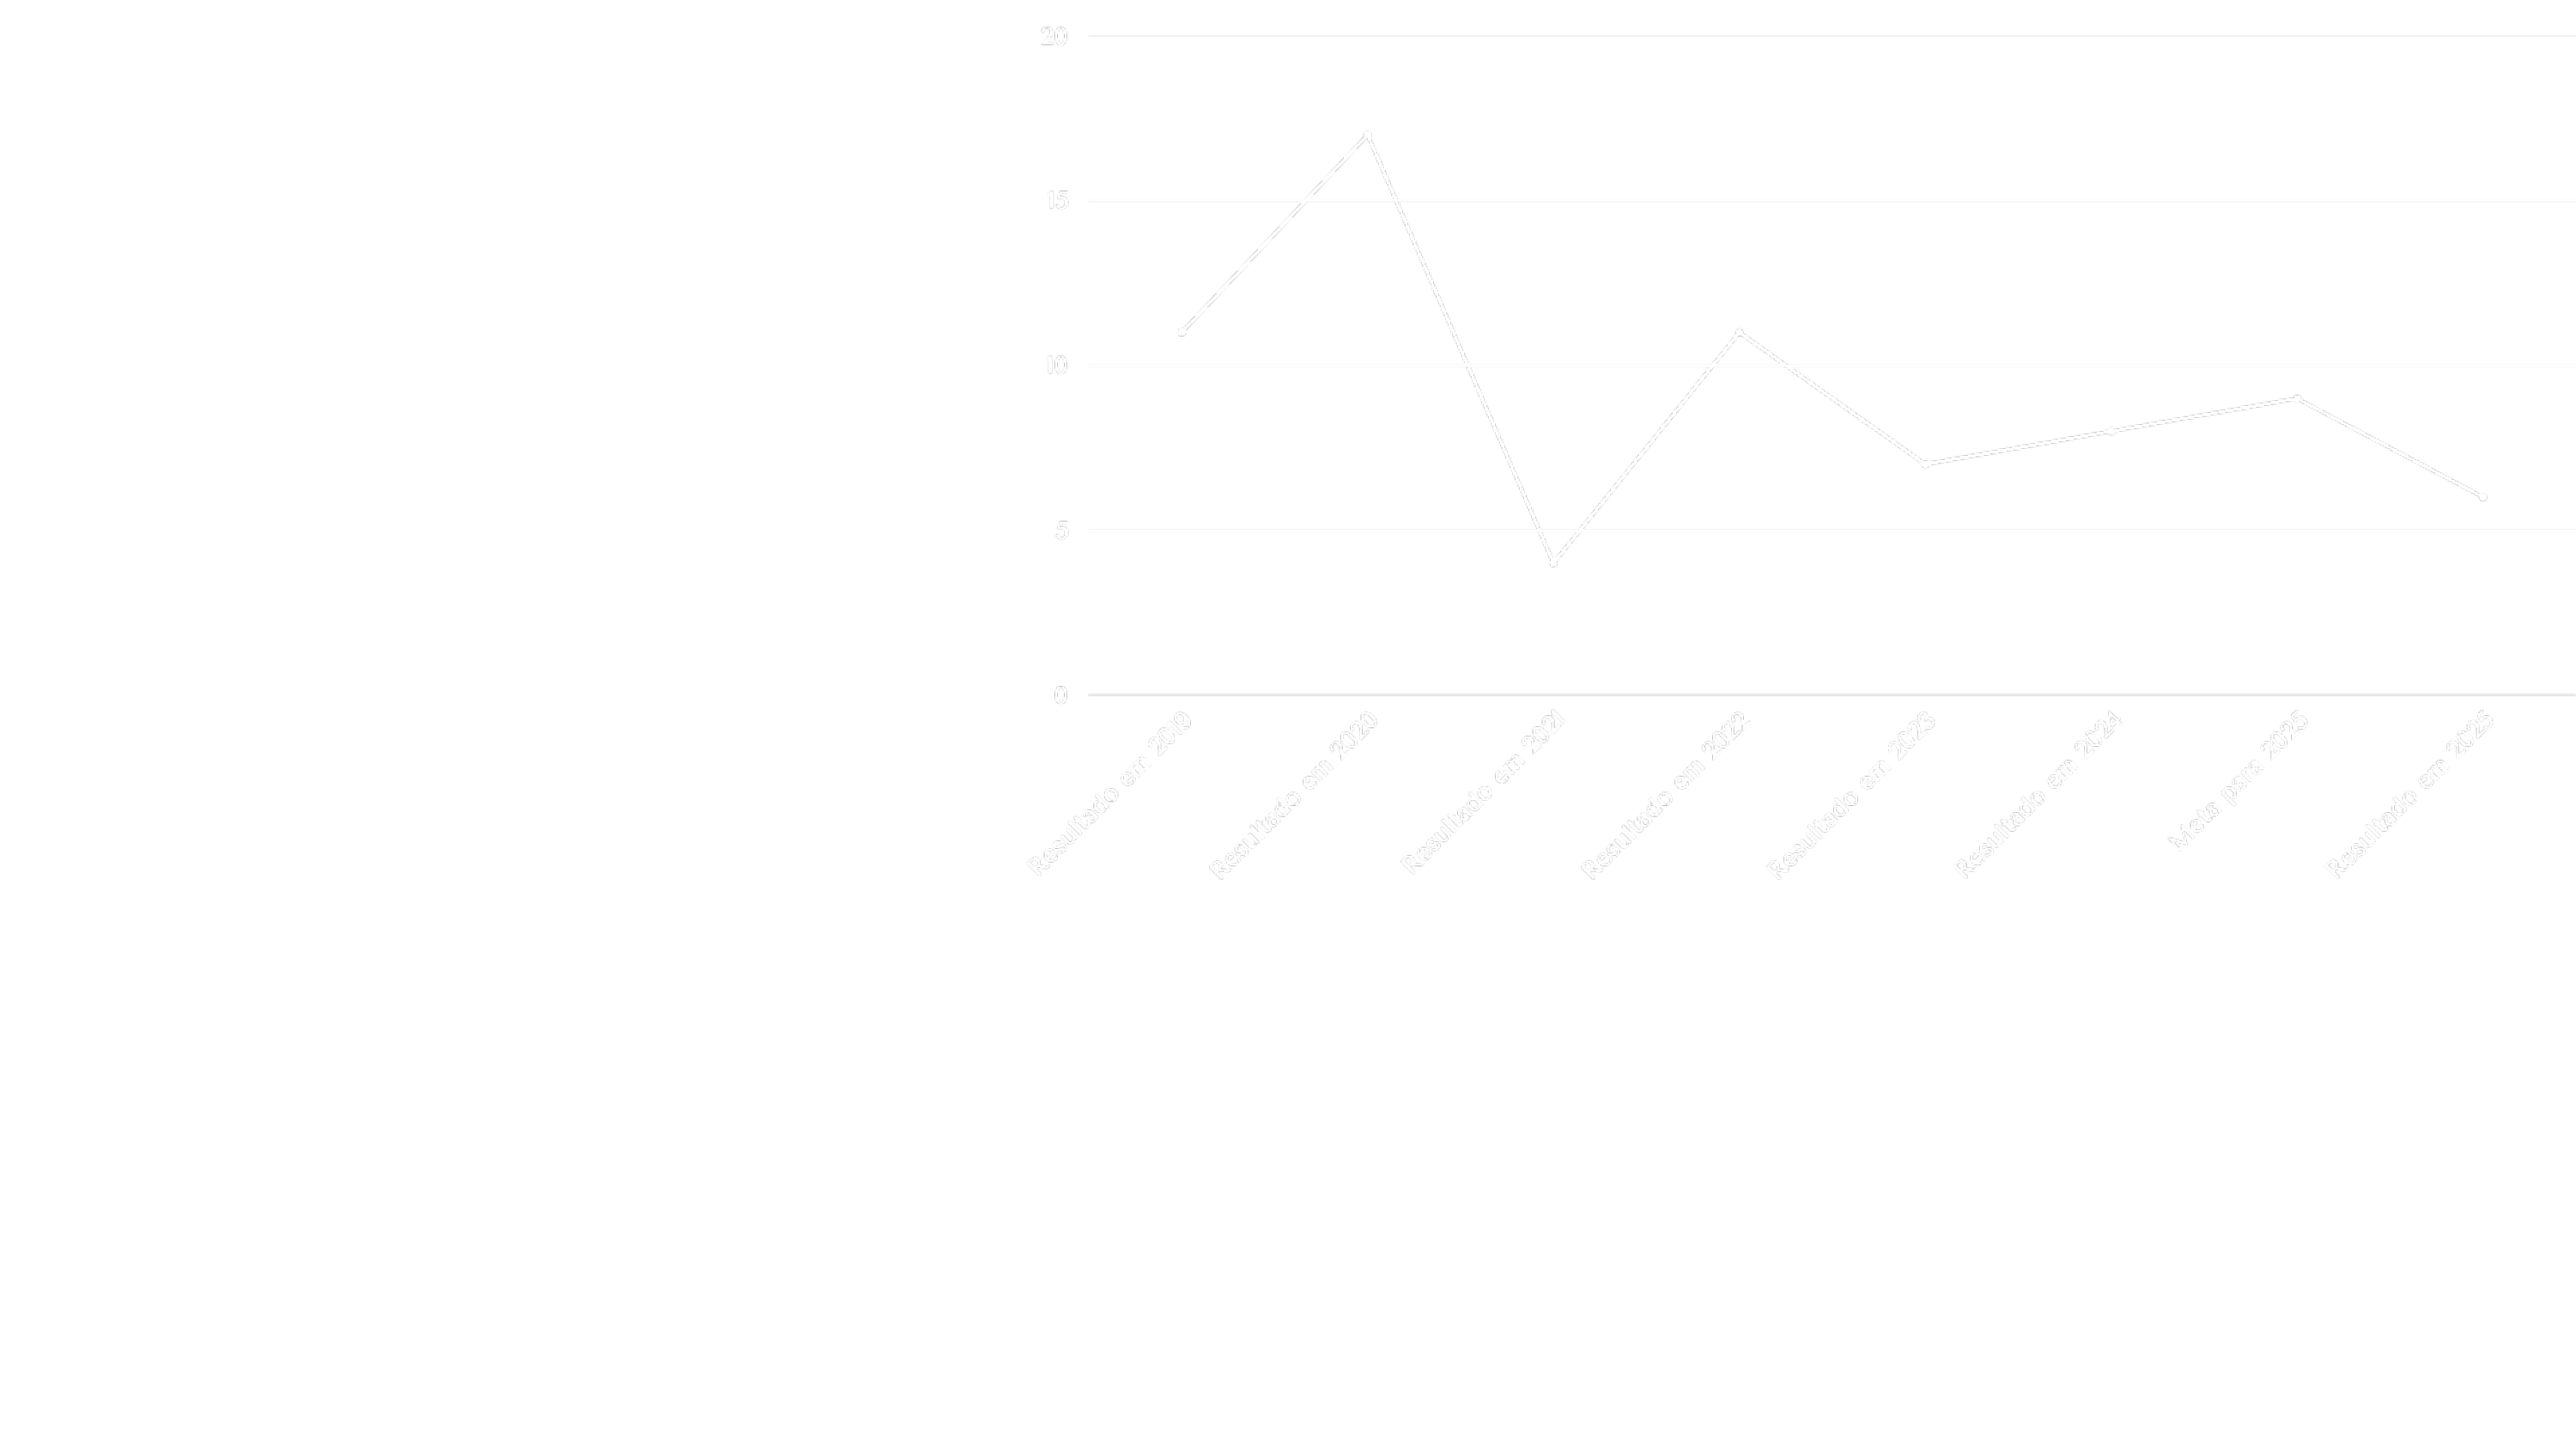

Indicador: Quantidade de Ações de Qualidade de Vida – AQV
Unidade de medida: Número de ações realizadas.
Definição da Meta Aumentar em 10% o índice de participação nas ações de QVT, considerando o ano anterior
Resultado 2019 - 11
Resultado 2020 - 17
Resultado 2021 - 4
Resultado 2022 - 11
Resultado 2023 - 7
Resultado em 2024 - 8
Meta para 2025 - 9
Resultado em 2025 - 6